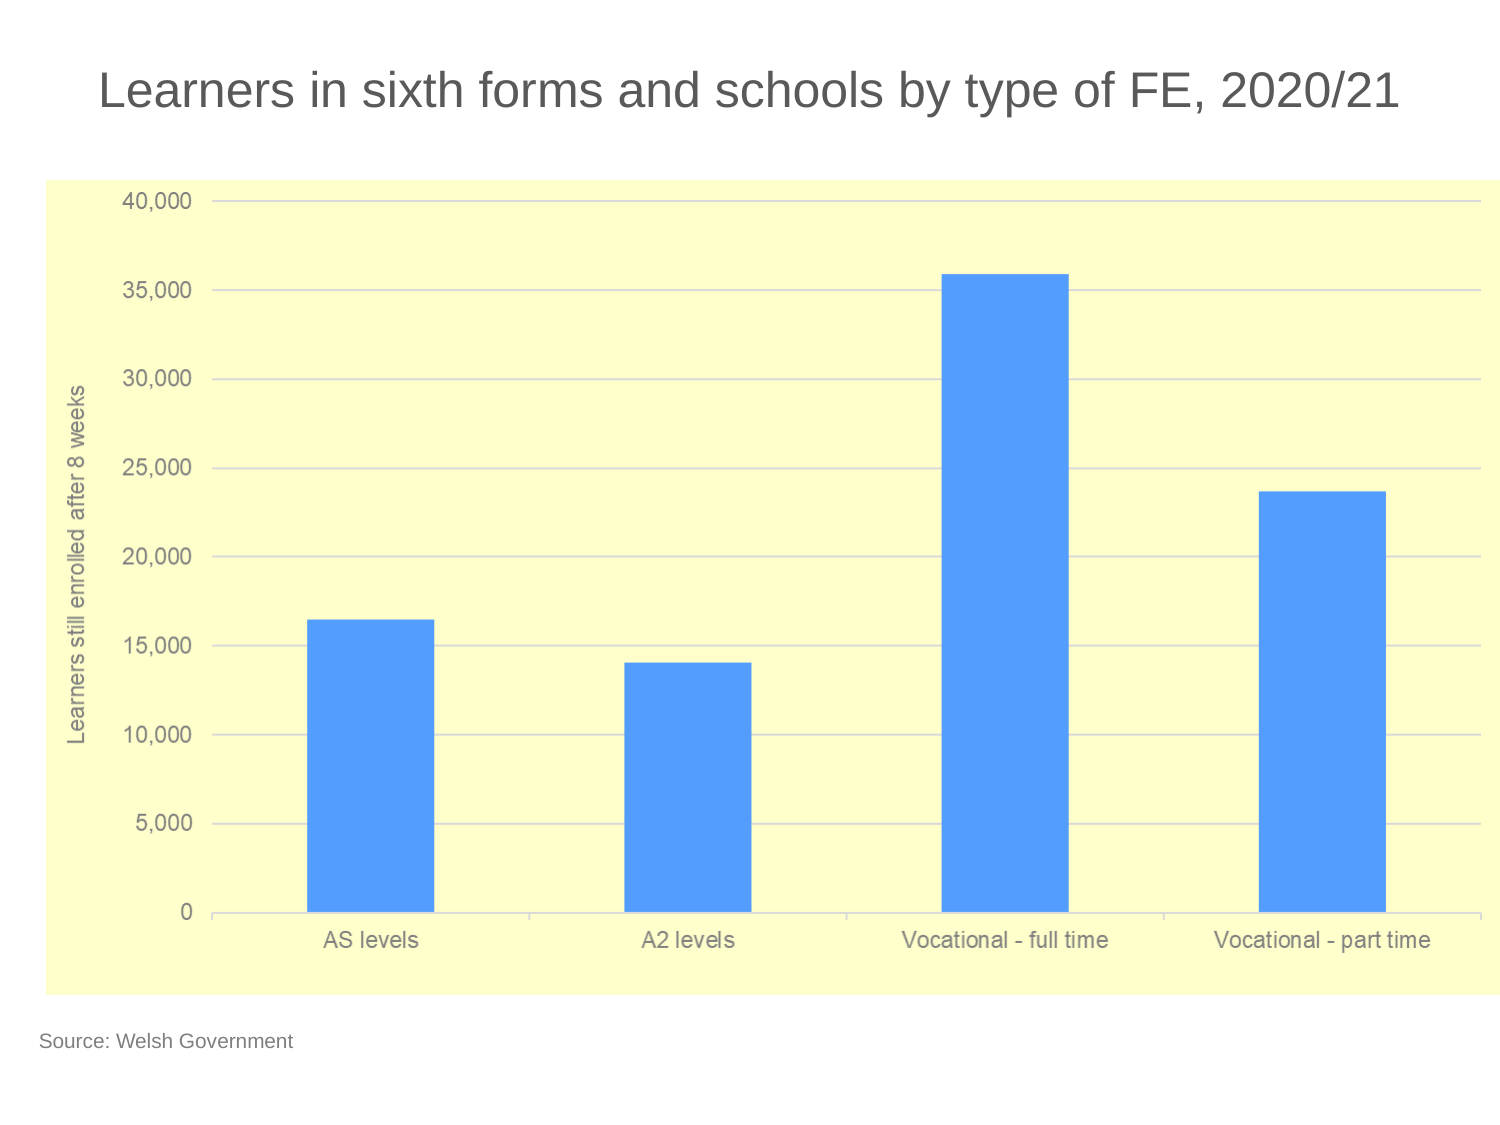

# Learners in sixth forms and schools by type of FE, 2020/21
Source: Welsh Government